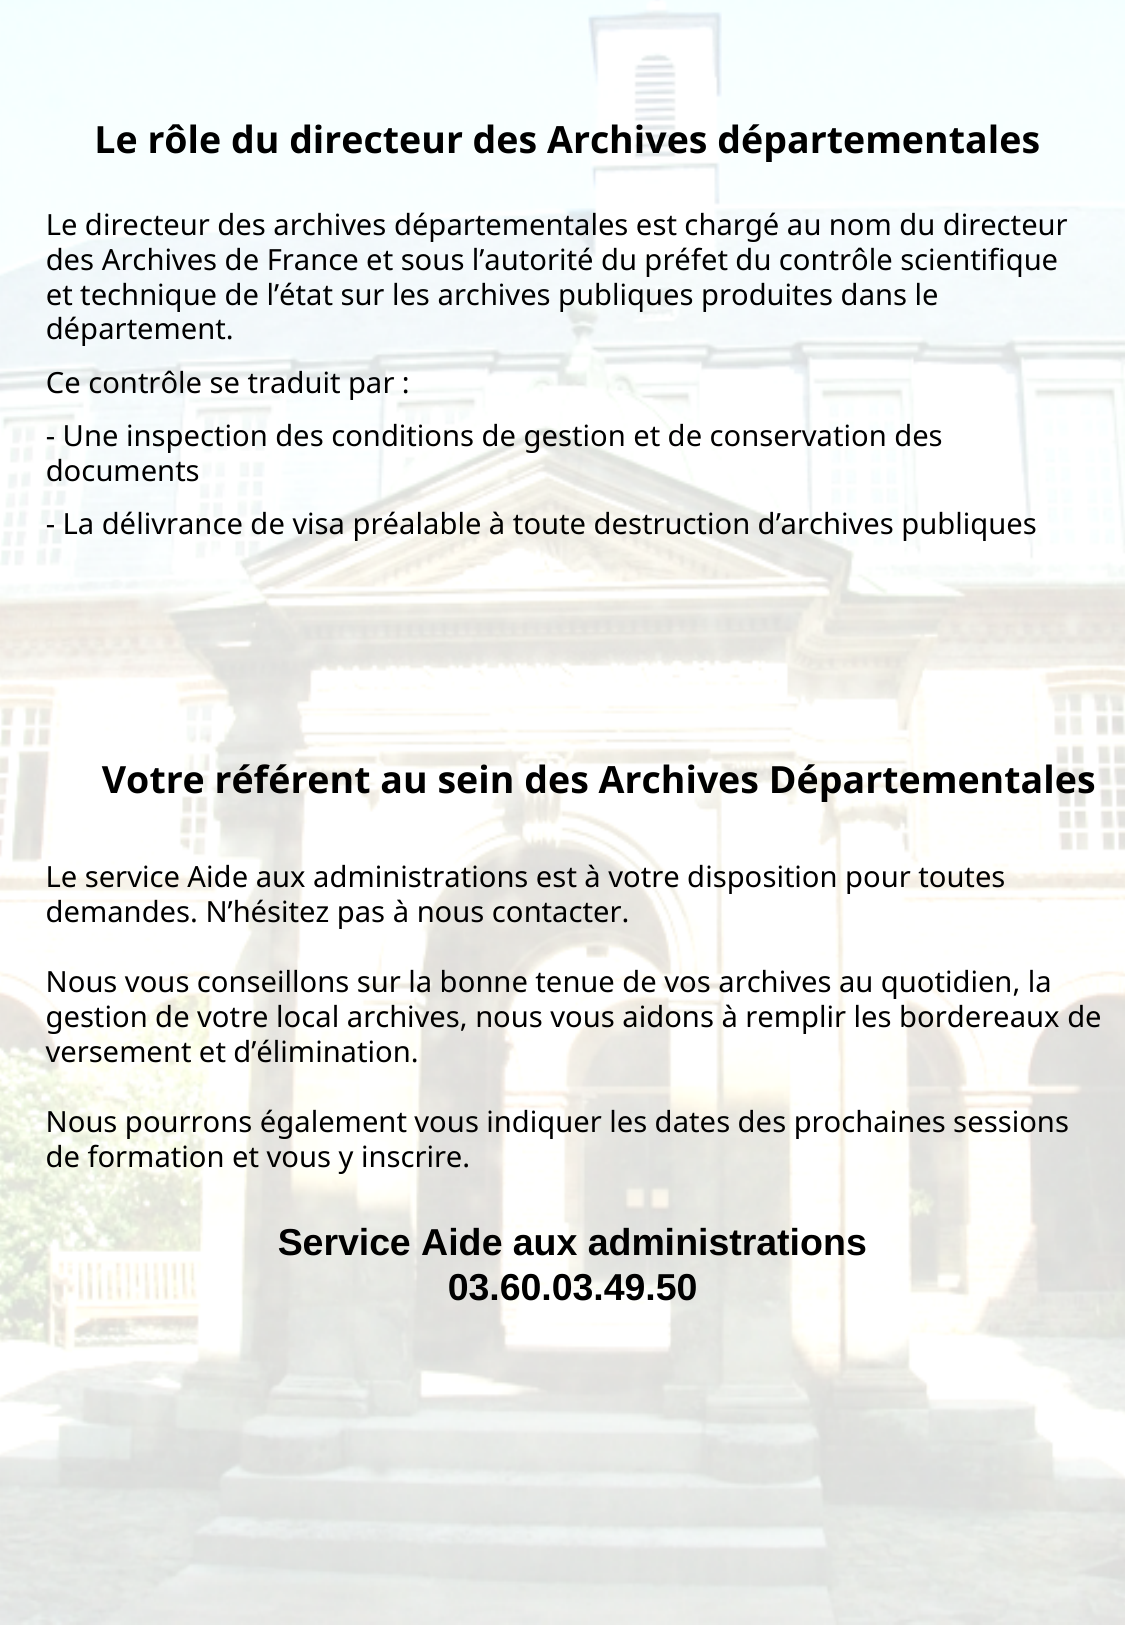

Le rôle du directeur des Archives départementales
Le directeur des archives départementales est chargé au nom du directeur des Archives de France et sous l’autorité du préfet du contrôle scientifique et technique de l’état sur les archives publiques produites dans le département.
Ce contrôle se traduit par :
 Une inspection des conditions de gestion et de conservation des documents
 La délivrance de visa préalable à toute destruction d’archives publiques
Votre référent au sein des Archives Départementales
Le service Aide aux administrations est à votre disposition pour toutes demandes. N’hésitez pas à nous contacter.
Nous vous conseillons sur la bonne tenue de vos archives au quotidien, la gestion de votre local archives, nous vous aidons à remplir les bordereaux de versement et d’élimination.
Nous pourrons également vous indiquer les dates des prochaines sessions de formation et vous y inscrire.
Service Aide aux administrations
03.60.03.49.50